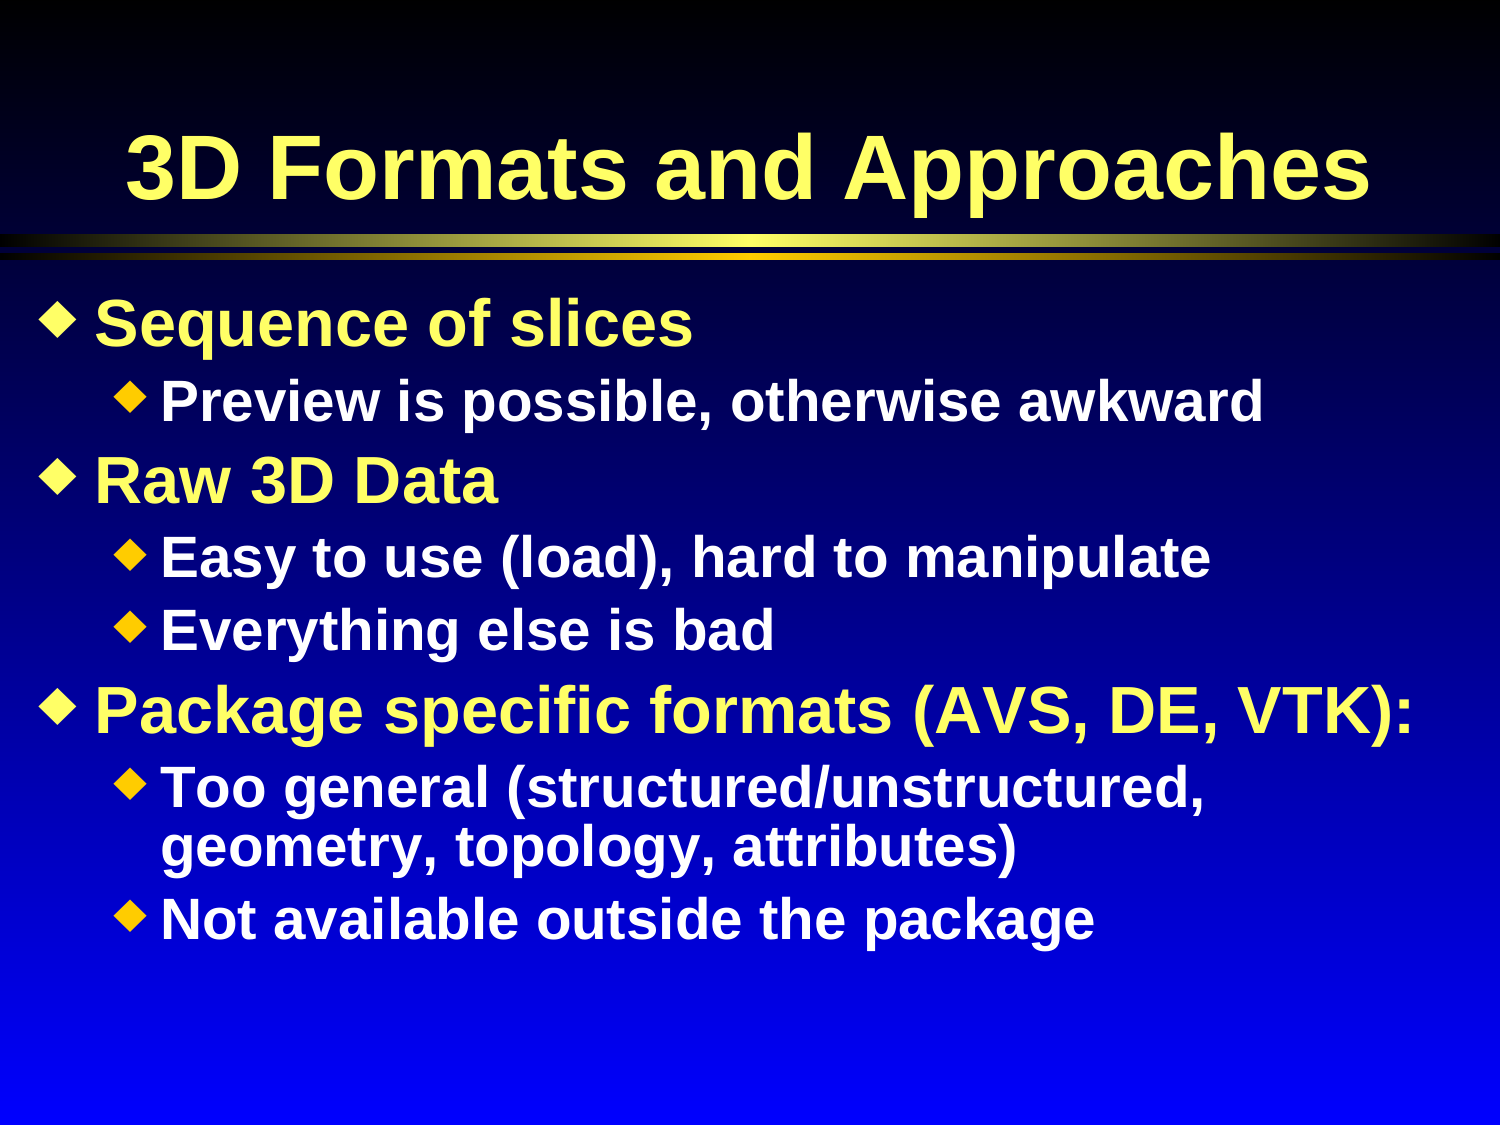

# 3D Formats and Approaches
Sequence of slices
Preview is possible, otherwise awkward
Raw 3D Data
Easy to use (load), hard to manipulate
Everything else is bad
Package specific formats (AVS, DE, VTK):
Too general (structured/unstructured, geometry, topology, attributes)
Not available outside the package